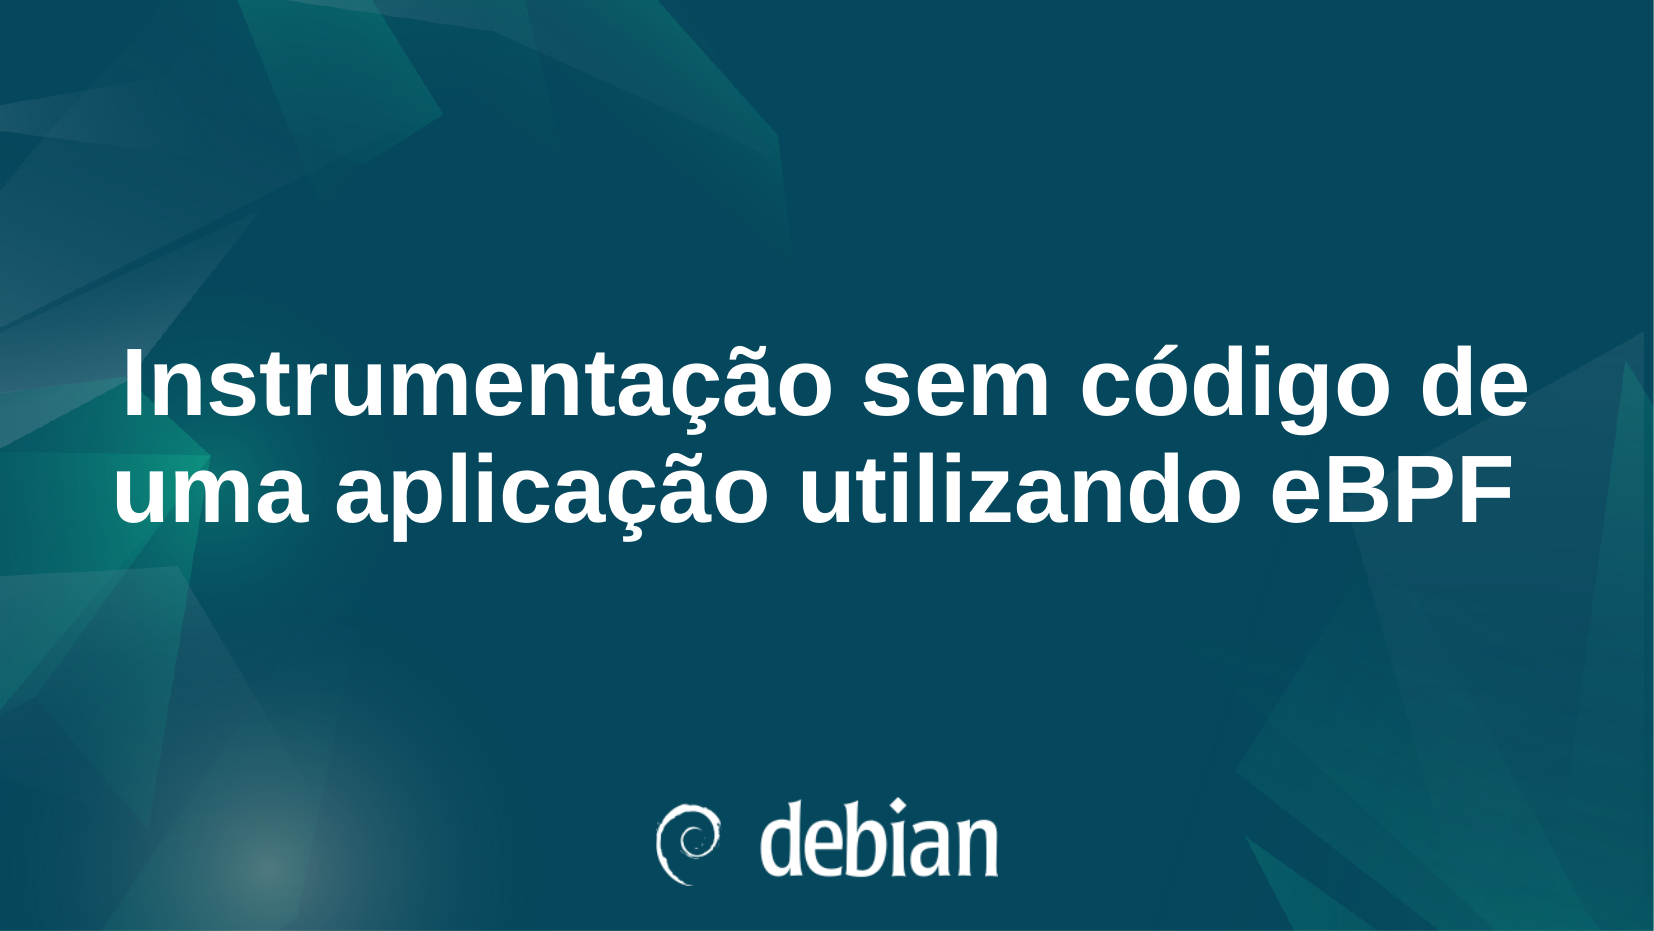

# Instrumentação sem código de uma aplicação utilizando eBPF